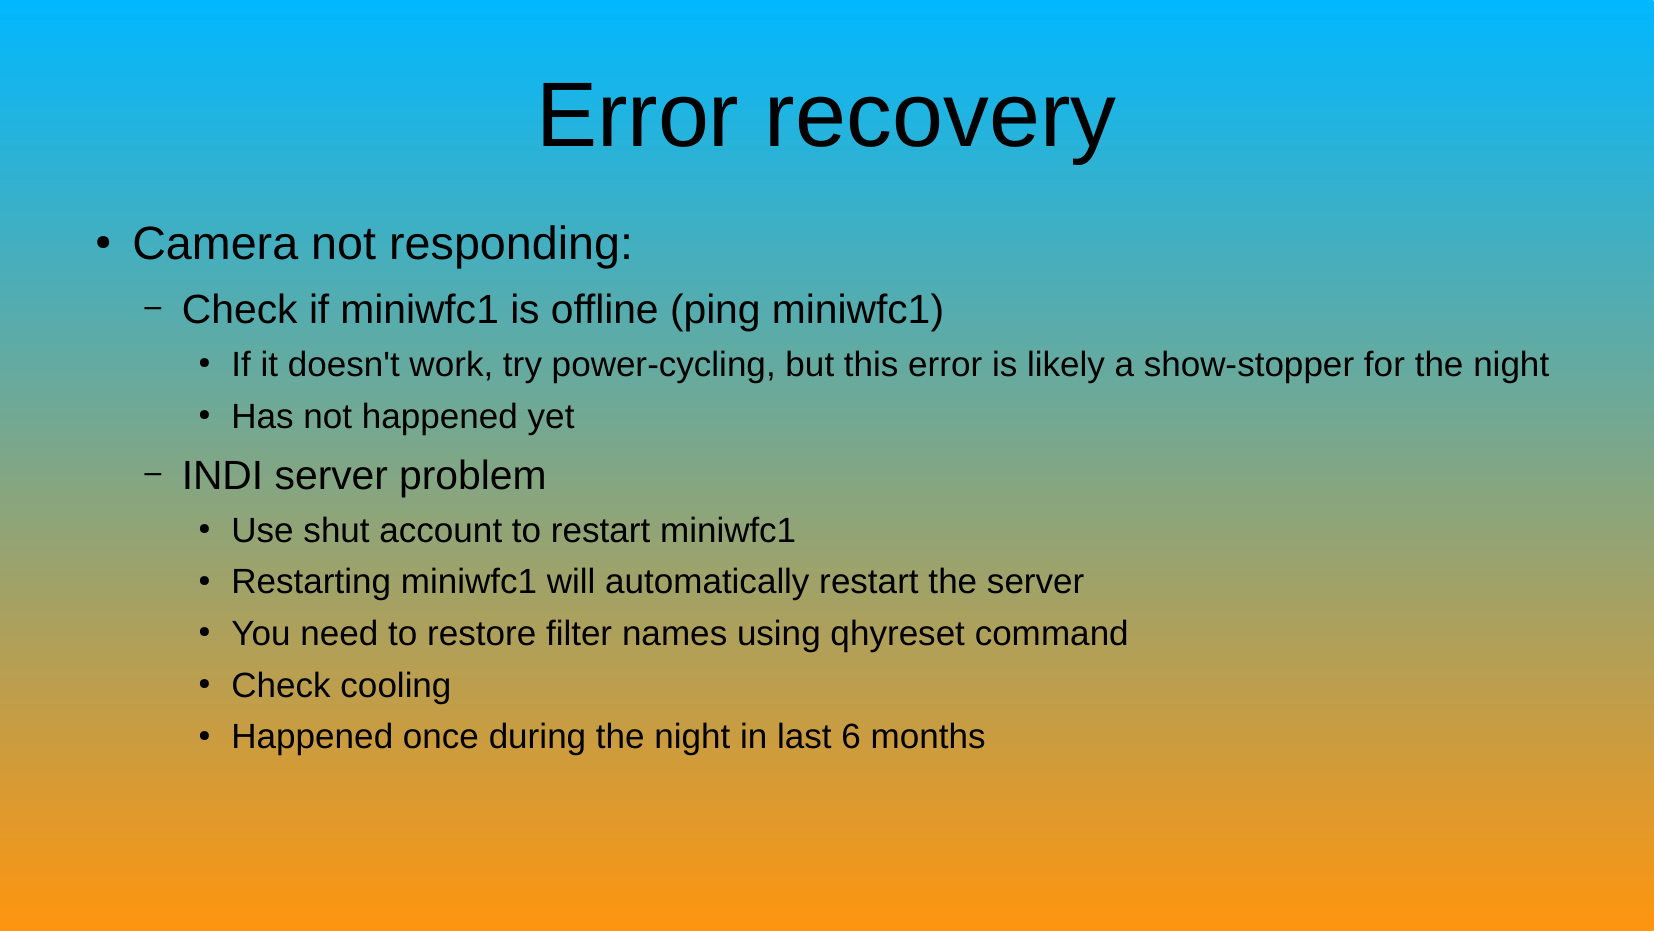

# Error recovery
Camera not responding:
Check if miniwfc1 is offline (ping miniwfc1)
If it doesn't work, try power-cycling, but this error is likely a show-stopper for the night
Has not happened yet
INDI server problem
Use shut account to restart miniwfc1
Restarting miniwfc1 will automatically restart the server
You need to restore filter names using qhyreset command
Check cooling
Happened once during the night in last 6 months